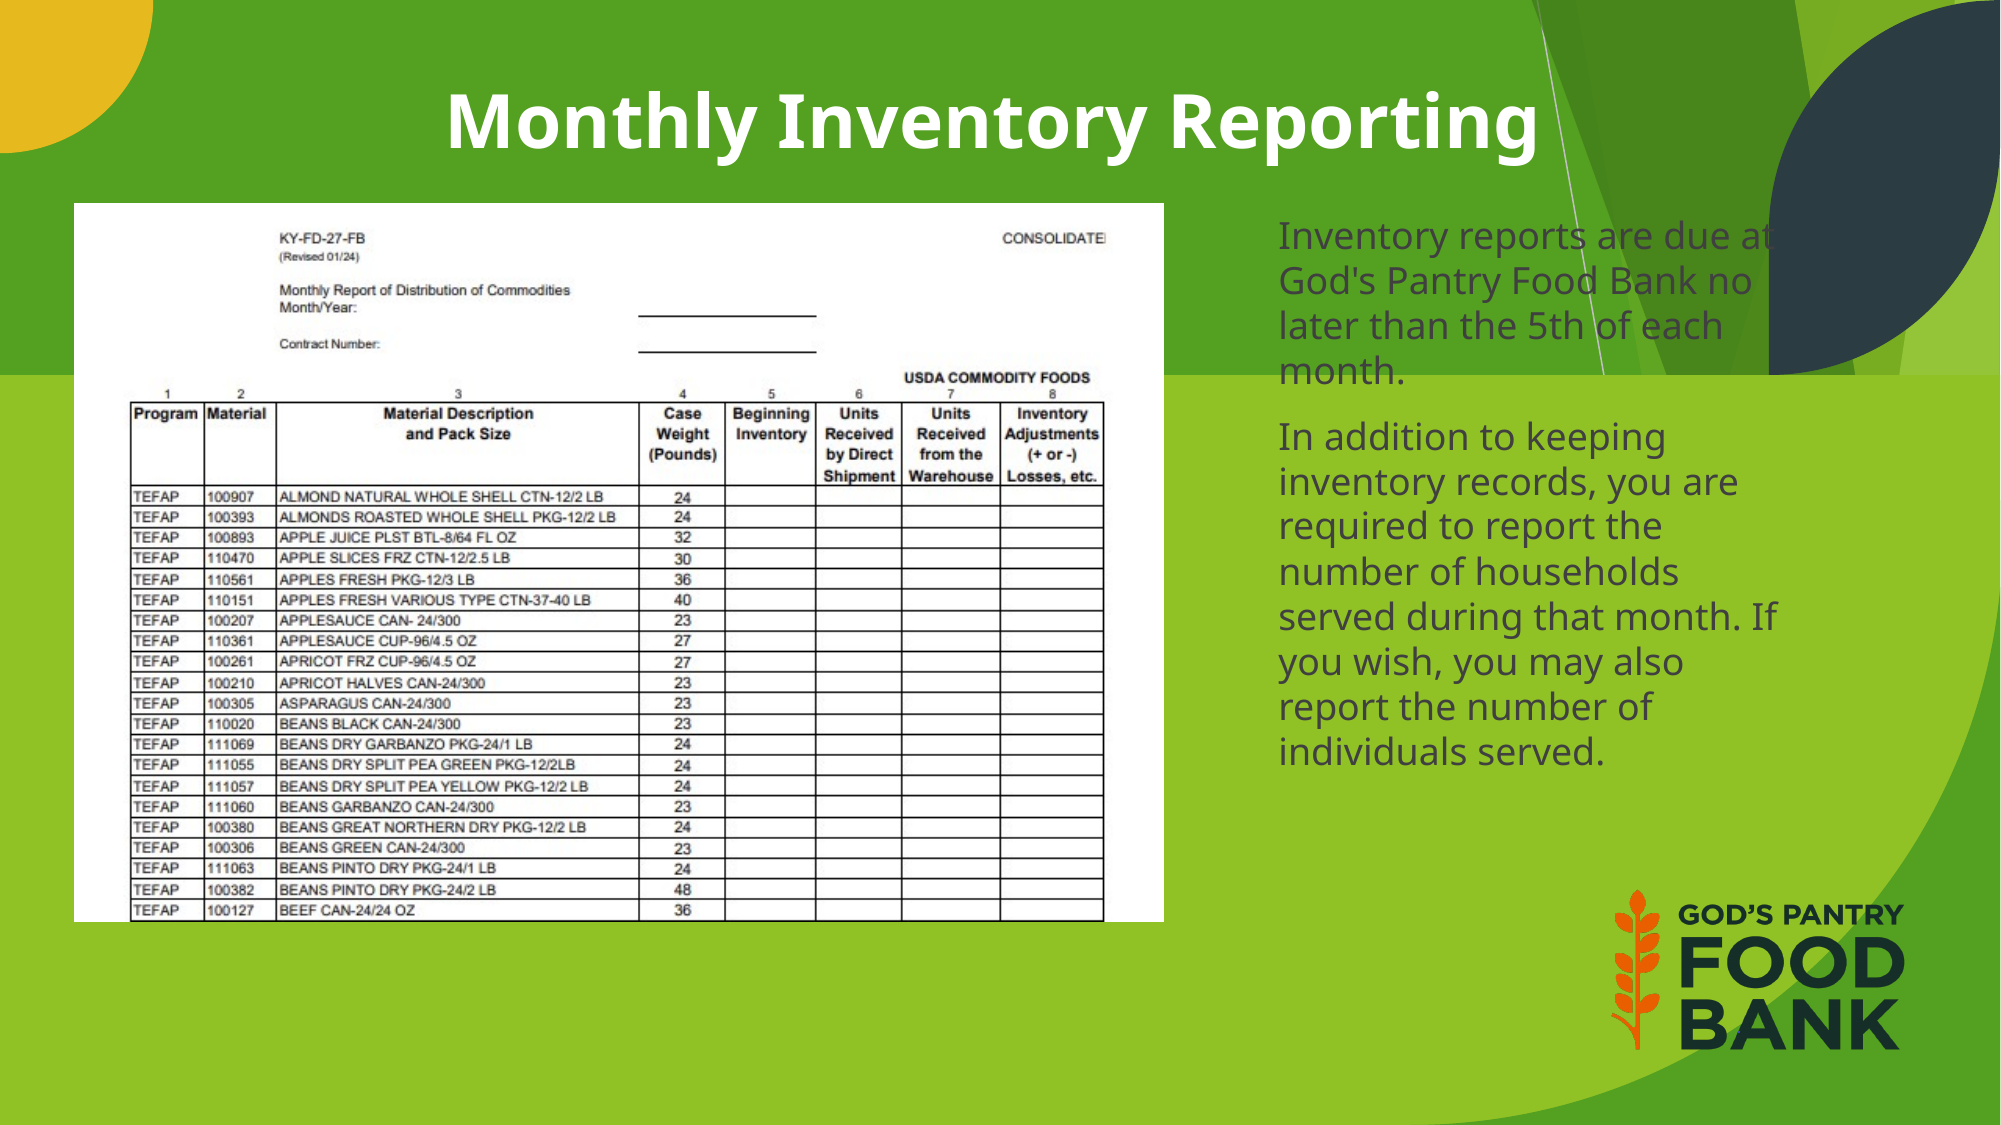

# Monthly Inventory Reporting
Inventory reports are due at God's Pantry Food Bank no later than the 5th of each month.
In addition to keeping inventory records, you are required to report the number of households served during that month. If you wish, you may also report the number of individuals served.